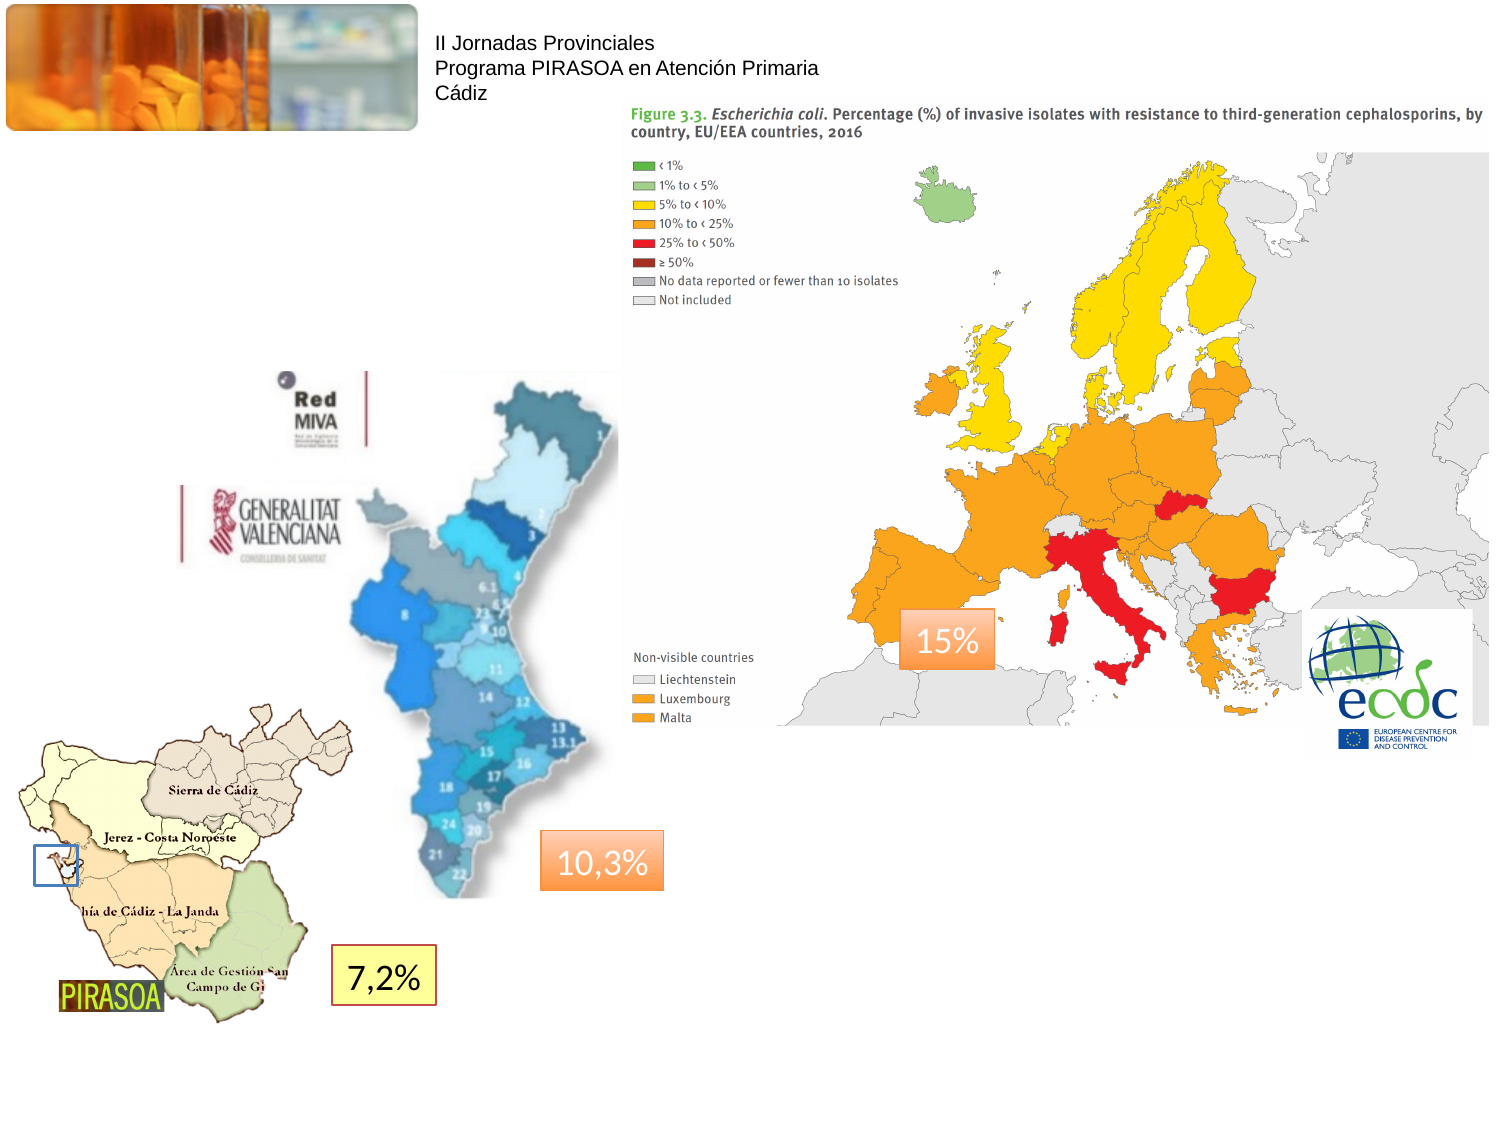

II Jornadas Provinciales
Programa PIRASOA en Atención Primaria Cádiz
15%
10,3%
7,2%